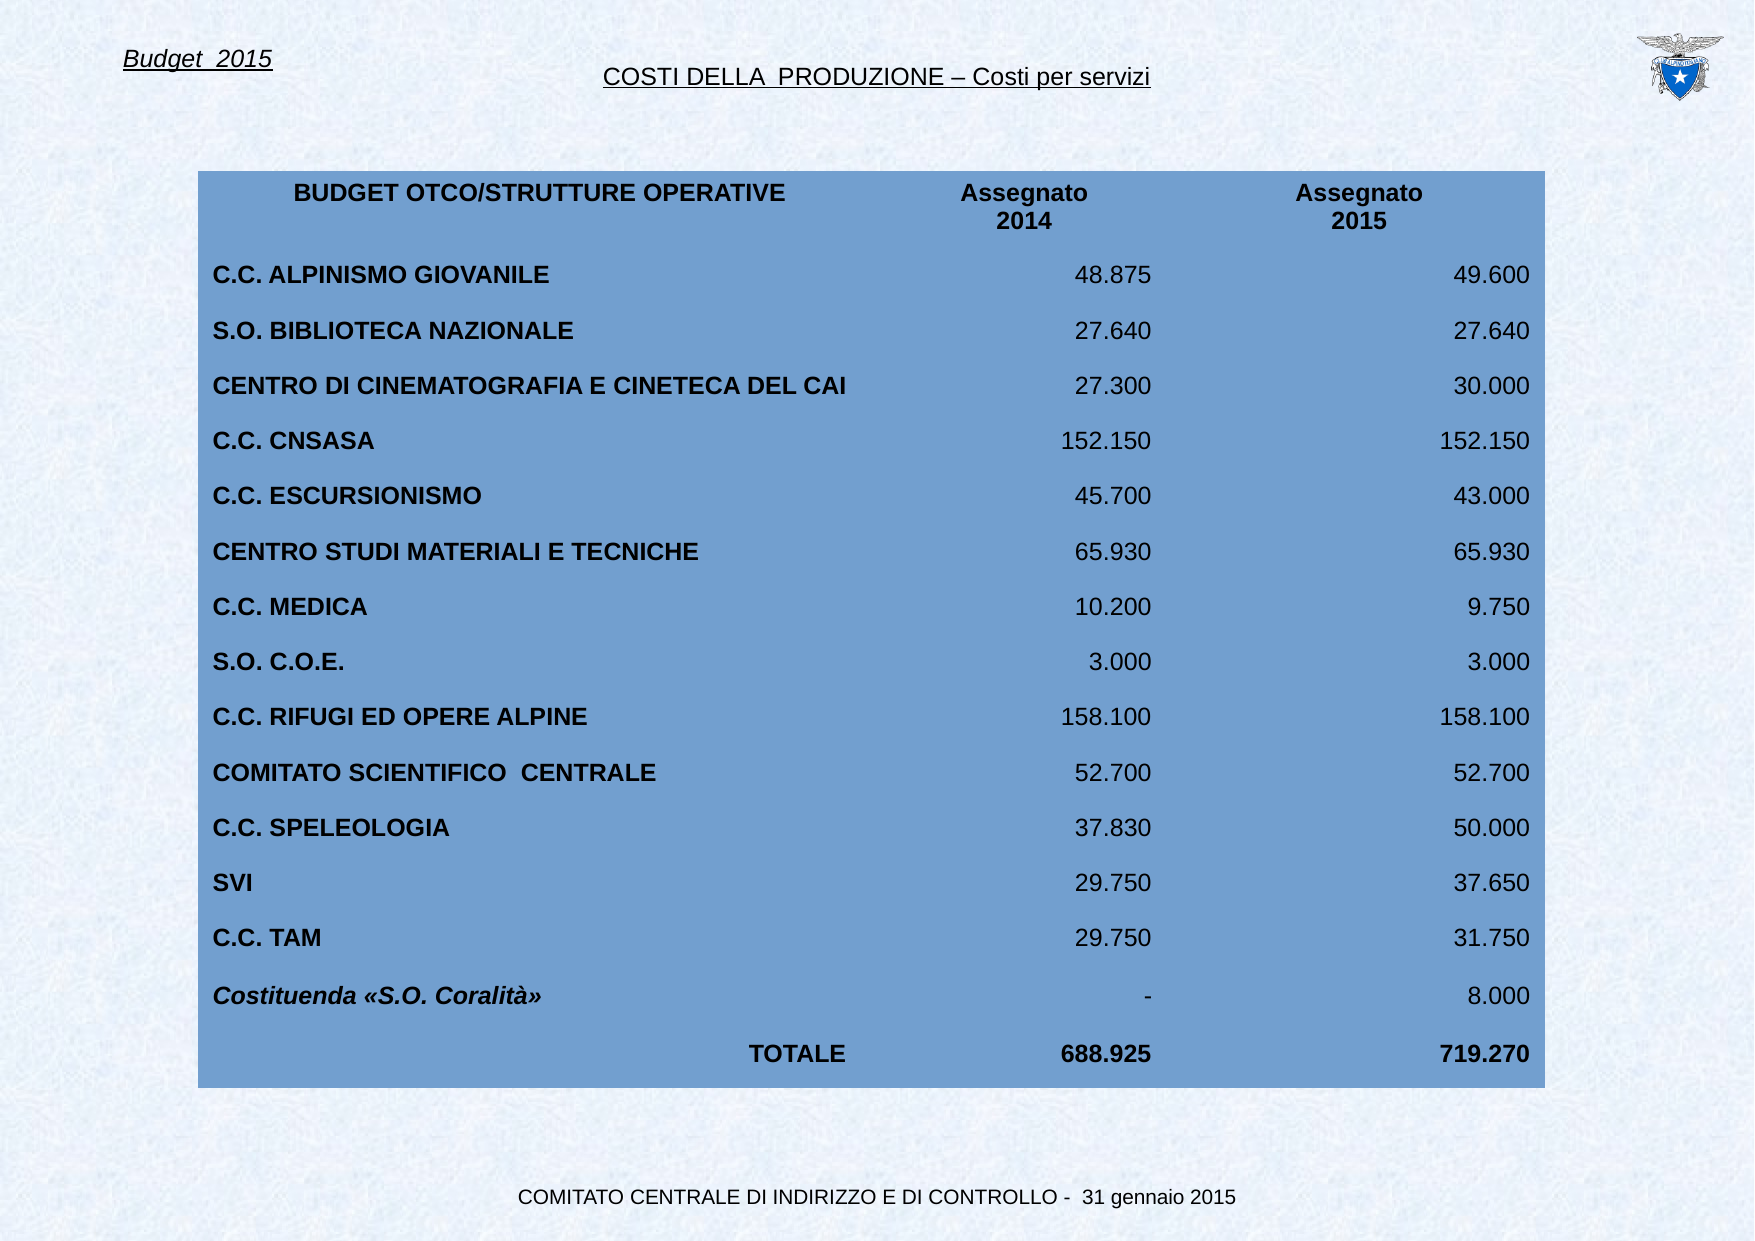

Budget 2015
COSTI DELLA PRODUZIONE – Costi per servizi
| BUDGET OTCO/STRUTTURE OPERATIVE | Assegnato 2014 | Assegnato 2015 |
| --- | --- | --- |
| C.C. ALPINISMO GIOVANILE | 48.875 | 49.600 |
| S.O. BIBLIOTECA NAZIONALE | 27.640 | 27.640 |
| CENTRO DI CINEMATOGRAFIA E CINETECA DEL CAI | 27.300 | 30.000 |
| C.C. CNSASA | 152.150 | 152.150 |
| C.C. ESCURSIONISMO | 45.700 | 43.000 |
| CENTRO STUDI MATERIALI E TECNICHE | 65.930 | 65.930 |
| C.C. MEDICA | 10.200 | 9.750 |
| S.O. C.O.E. | 3.000 | 3.000 |
| C.C. RIFUGI ED OPERE ALPINE | 158.100 | 158.100 |
| COMITATO SCIENTIFICO CENTRALE | 52.700 | 52.700 |
| C.C. SPELEOLOGIA | 37.830 | 50.000 |
| SVI | 29.750 | 37.650 |
| C.C. TAM | 29.750 | 31.750 |
| Costituenda «S.O. Coralità» | - | 8.000 |
| TOTALE | 688.925 | 719.270 |
COMITATO CENTRALE DI INDIRIZZO E DI CONTROLLO - 31 gennaio 2015